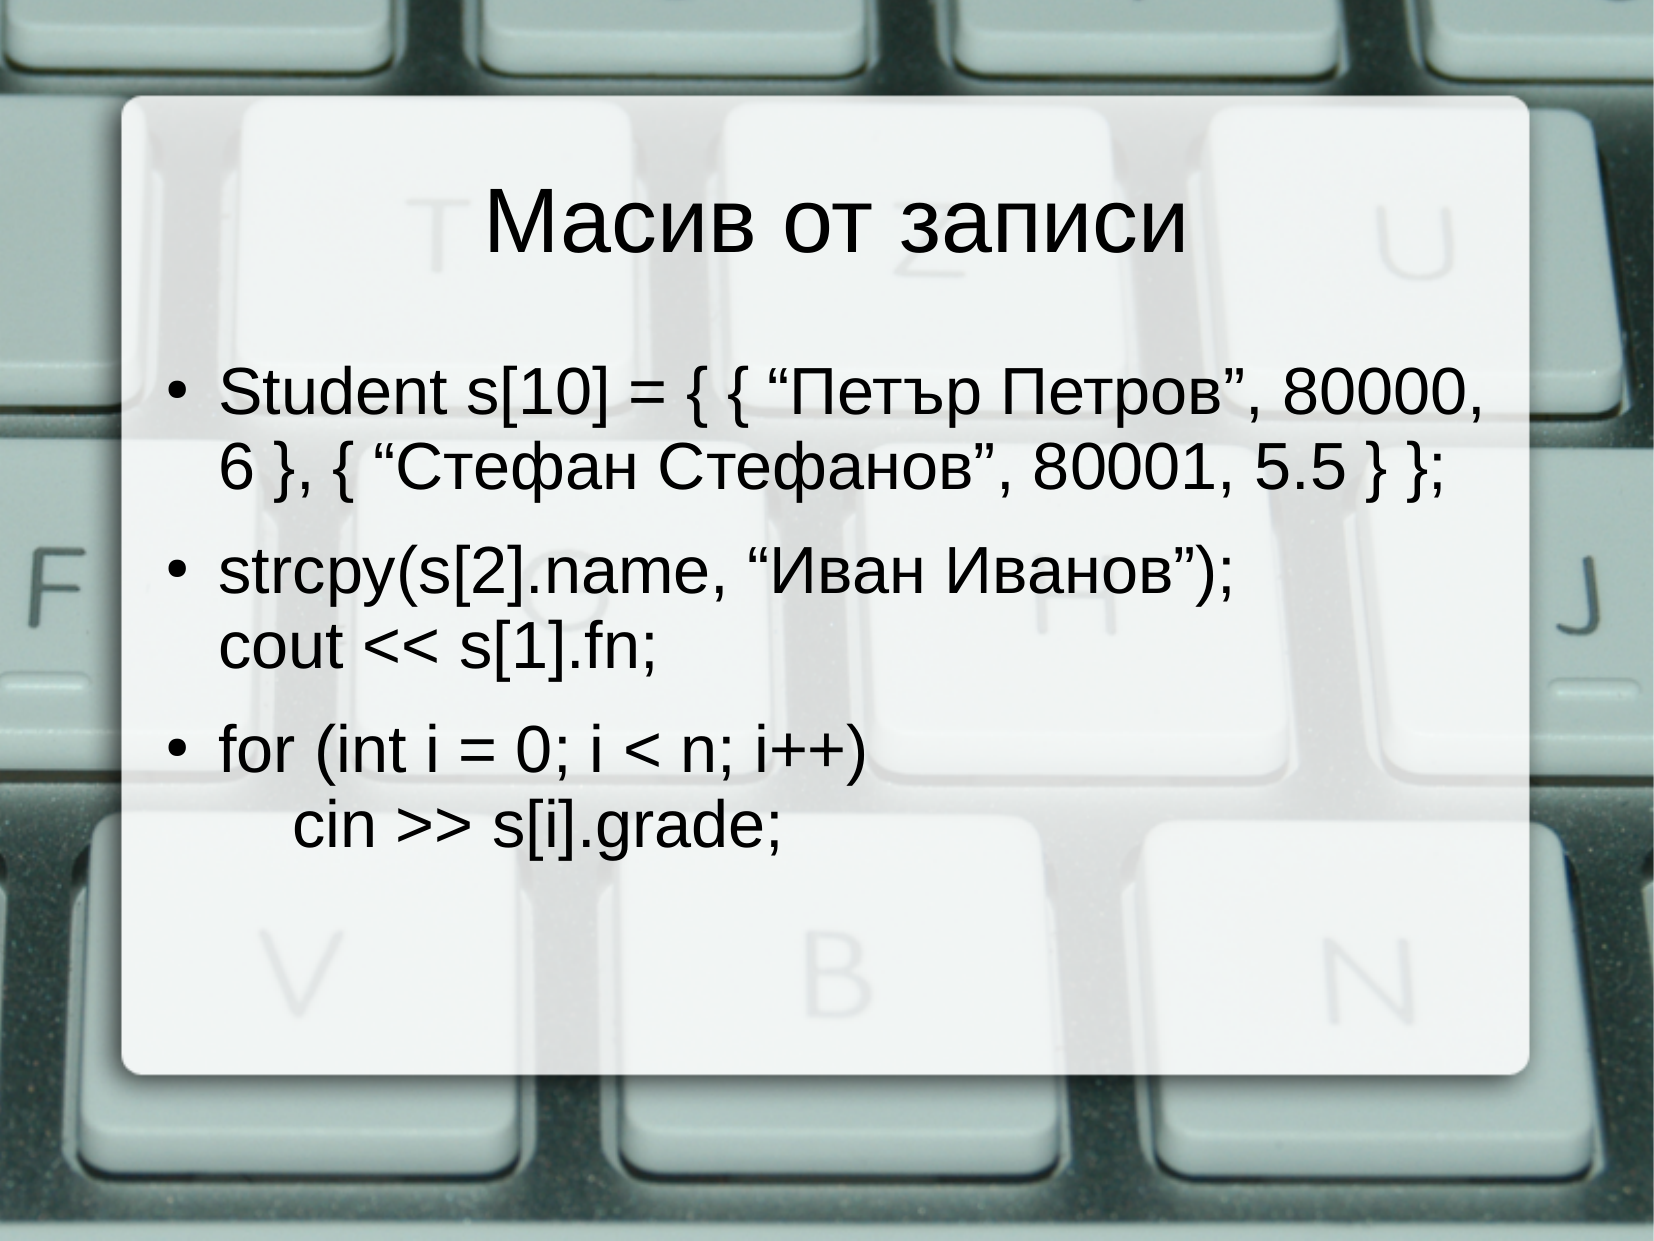

# Масив от записи
Student s[10] = { { “Петър Петров”, 80000, 6 }, { “Стефан Стефанов”, 80001, 5.5 } };
strcpy(s[2].name, “Иван Иванов”);
cout << s[1].fn;
for (int i = 0; i < n; i++)
	cin >> s[i].grade;